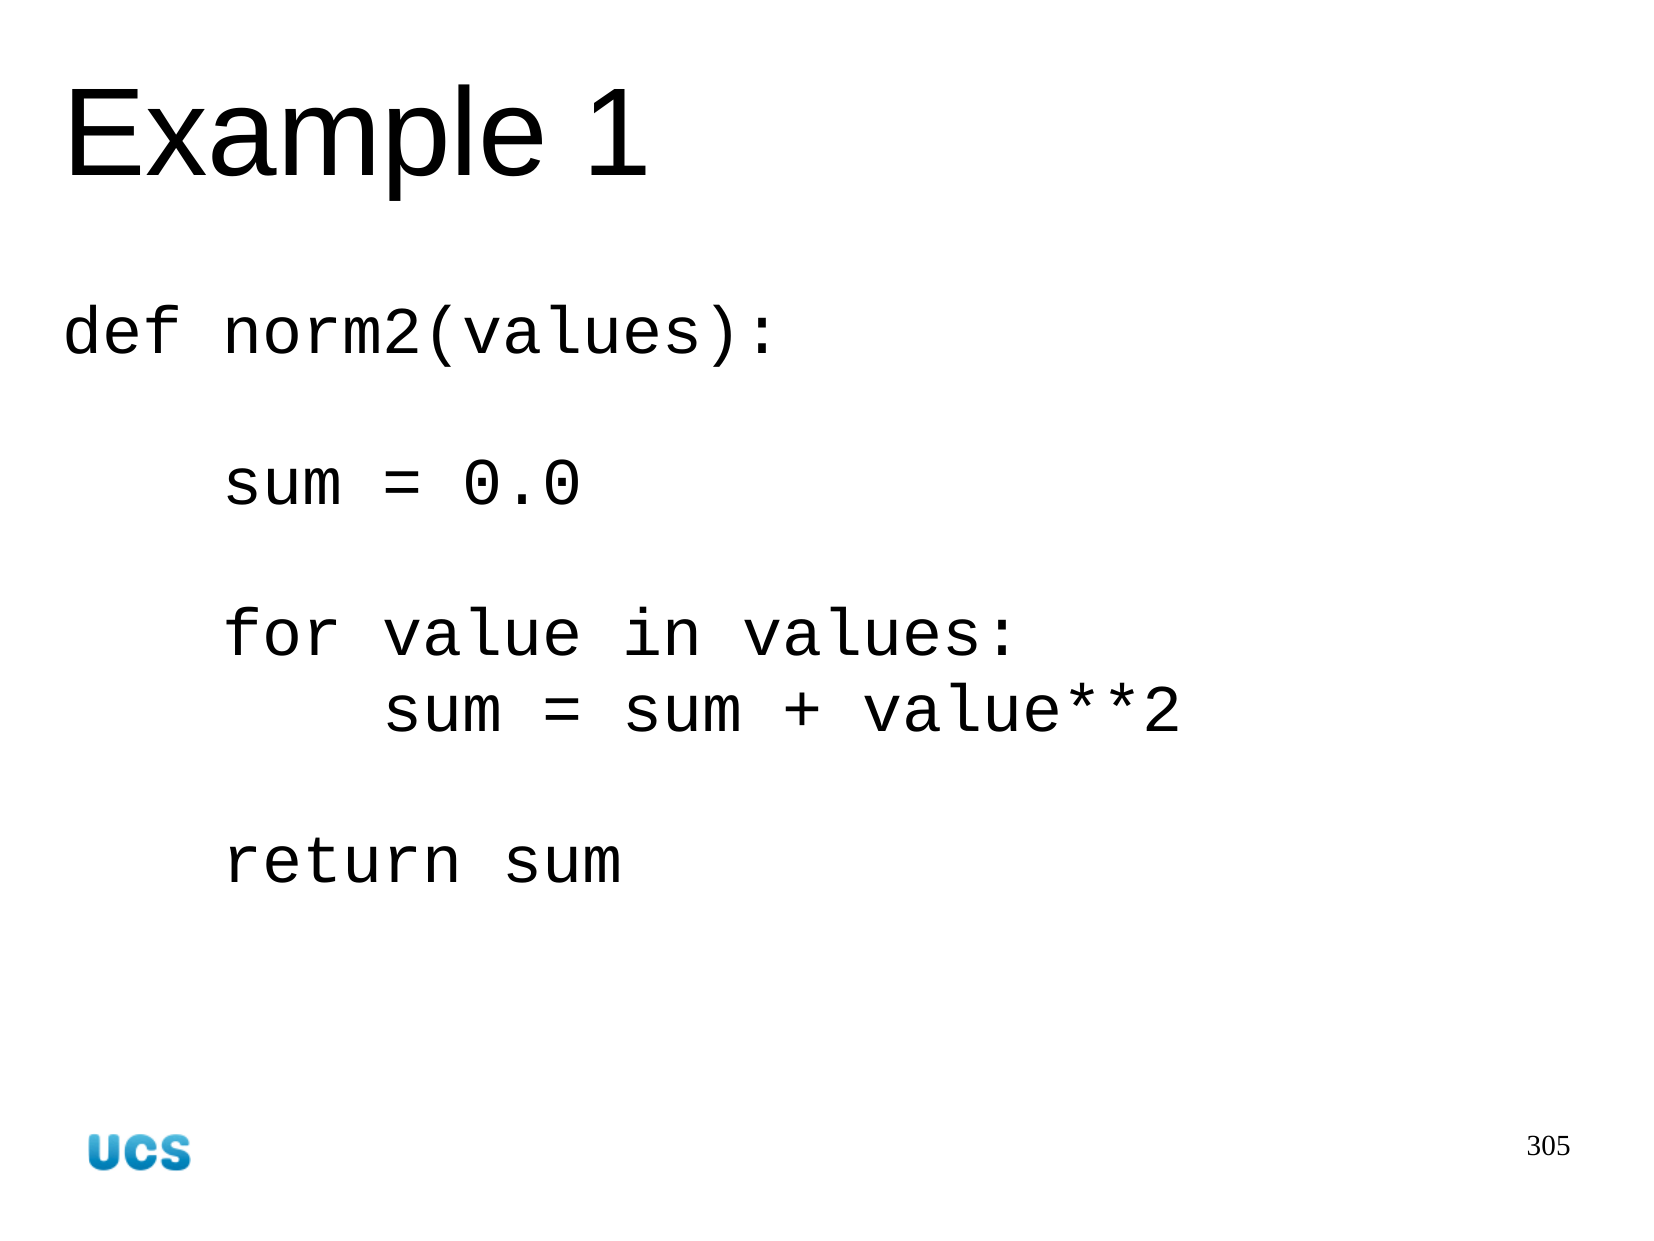

Example 1
def norm2(values):
 sum = 0.0
 for value in values:
 sum = sum + value**2
 return sum
305